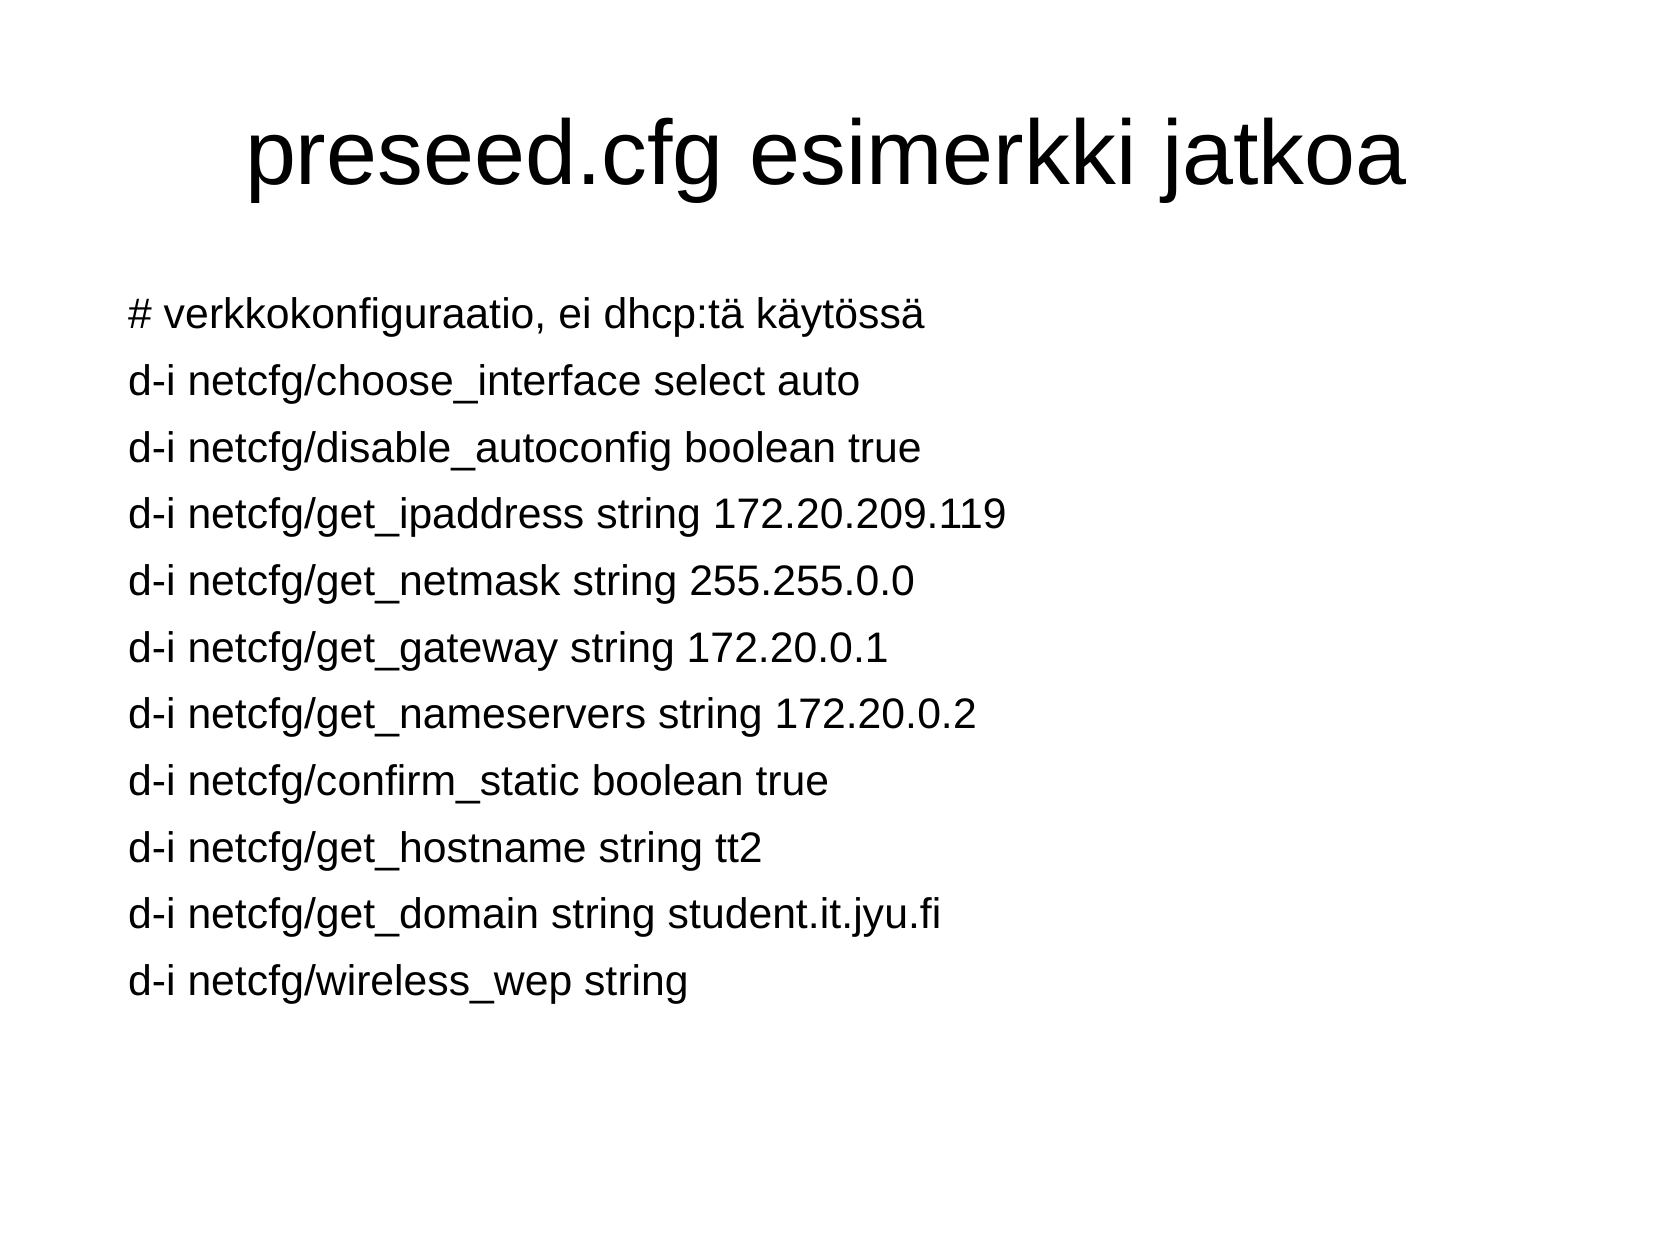

# preseed.cfg esimerkki jatkoa
# verkkokonfiguraatio, ei dhcp:tä käytössä
d-i netcfg/choose_interface select auto
d-i netcfg/disable_autoconfig boolean true
d-i netcfg/get_ipaddress string 172.20.209.119
d-i netcfg/get_netmask string 255.255.0.0
d-i netcfg/get_gateway string 172.20.0.1
d-i netcfg/get_nameservers string 172.20.0.2
d-i netcfg/confirm_static boolean true
d-i netcfg/get_hostname string tt2
d-i netcfg/get_domain string student.it.jyu.fi
d-i netcfg/wireless_wep string